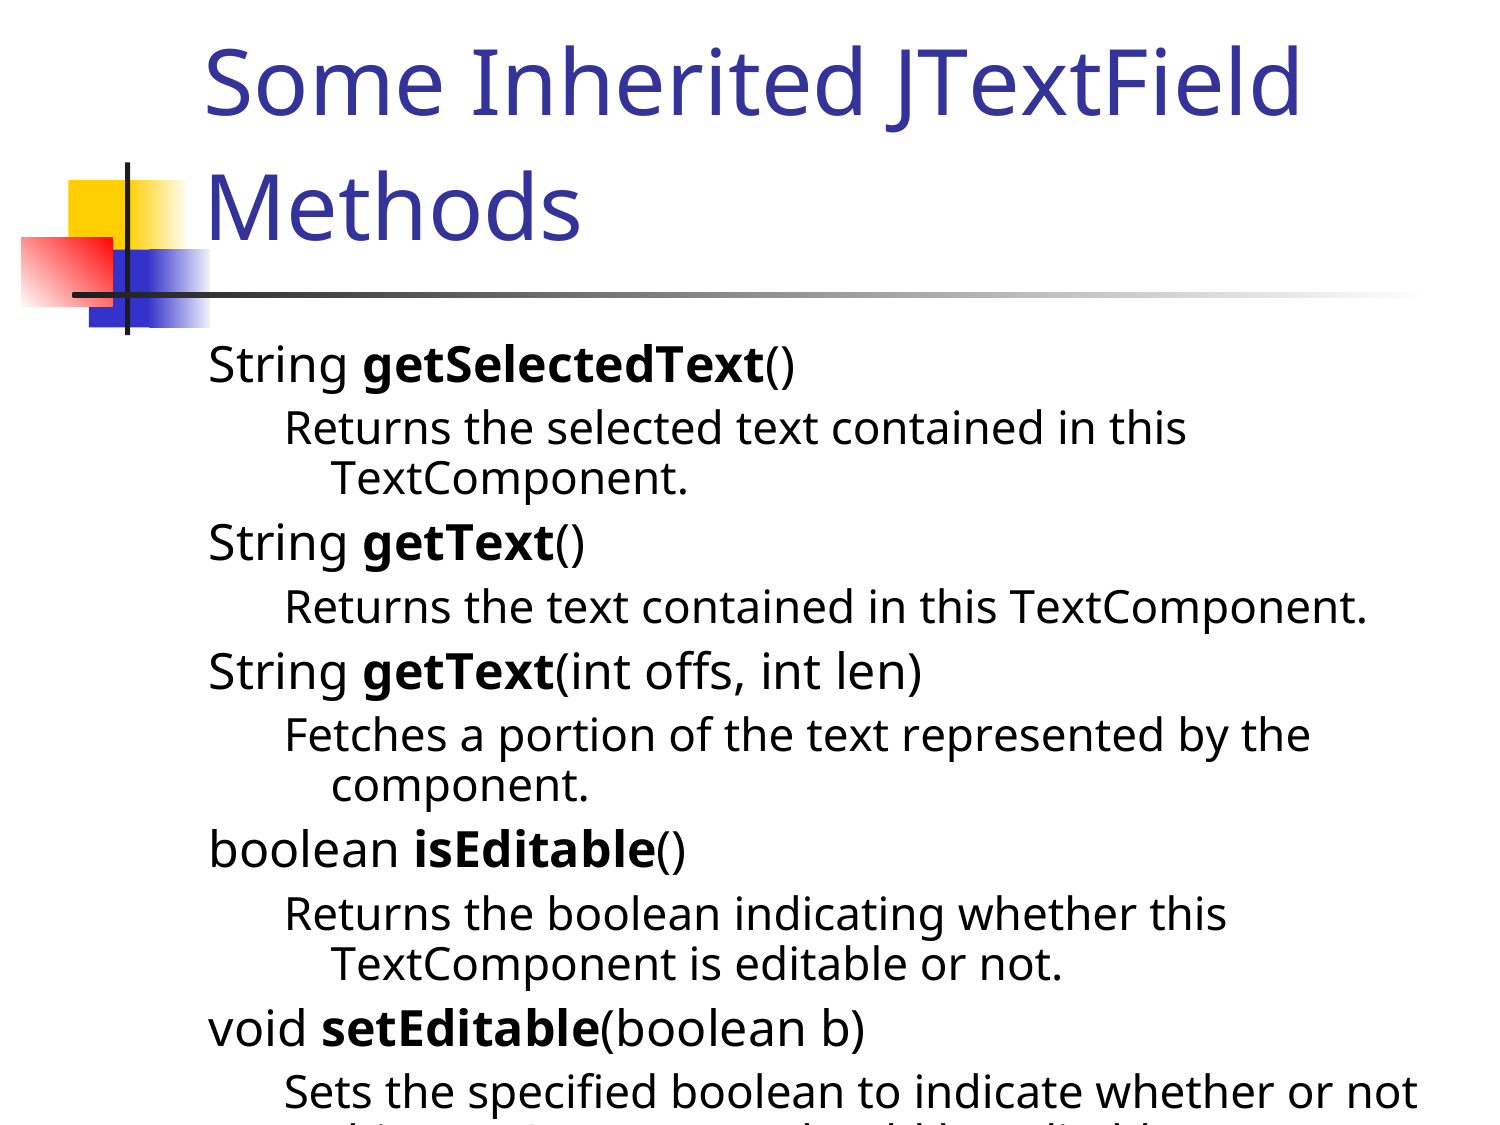

# Some Inherited JTextField Methods
String getSelectedText()
Returns the selected text contained in this TextComponent.
String getText()
Returns the text contained in this TextComponent.
String getText(int offs, int len)
Fetches a portion of the text represented by the component.
boolean isEditable()
Returns the boolean indicating whether this TextComponent is editable or not.
void setEditable(boolean b)
Sets the specified boolean to indicate whether or not this TextComponent should be editable.